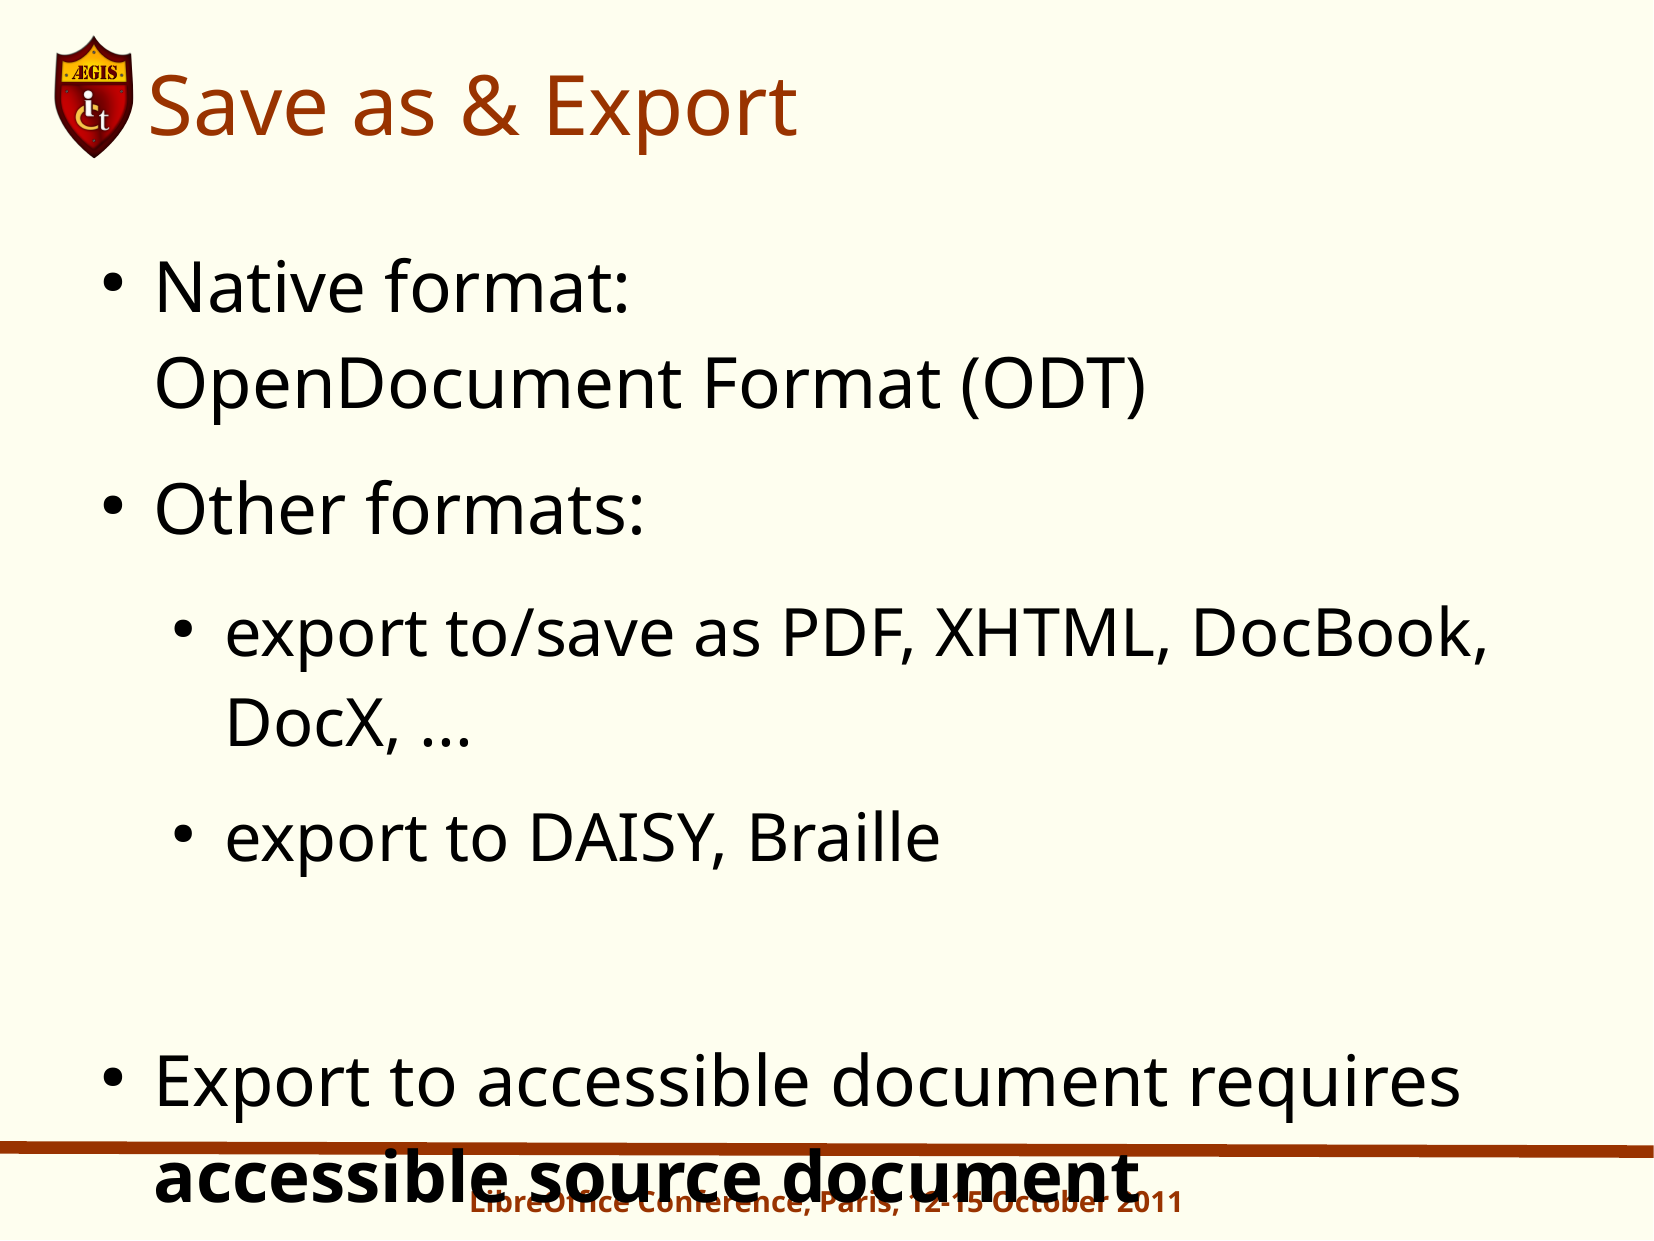

# Save as & Export
Native format:
OpenDocument Format (ODT)
Other formats:
export to/save as PDF, XHTML, DocBook, DocX, ...
export to DAISY, Braille
Export to accessible document requires accessible source document